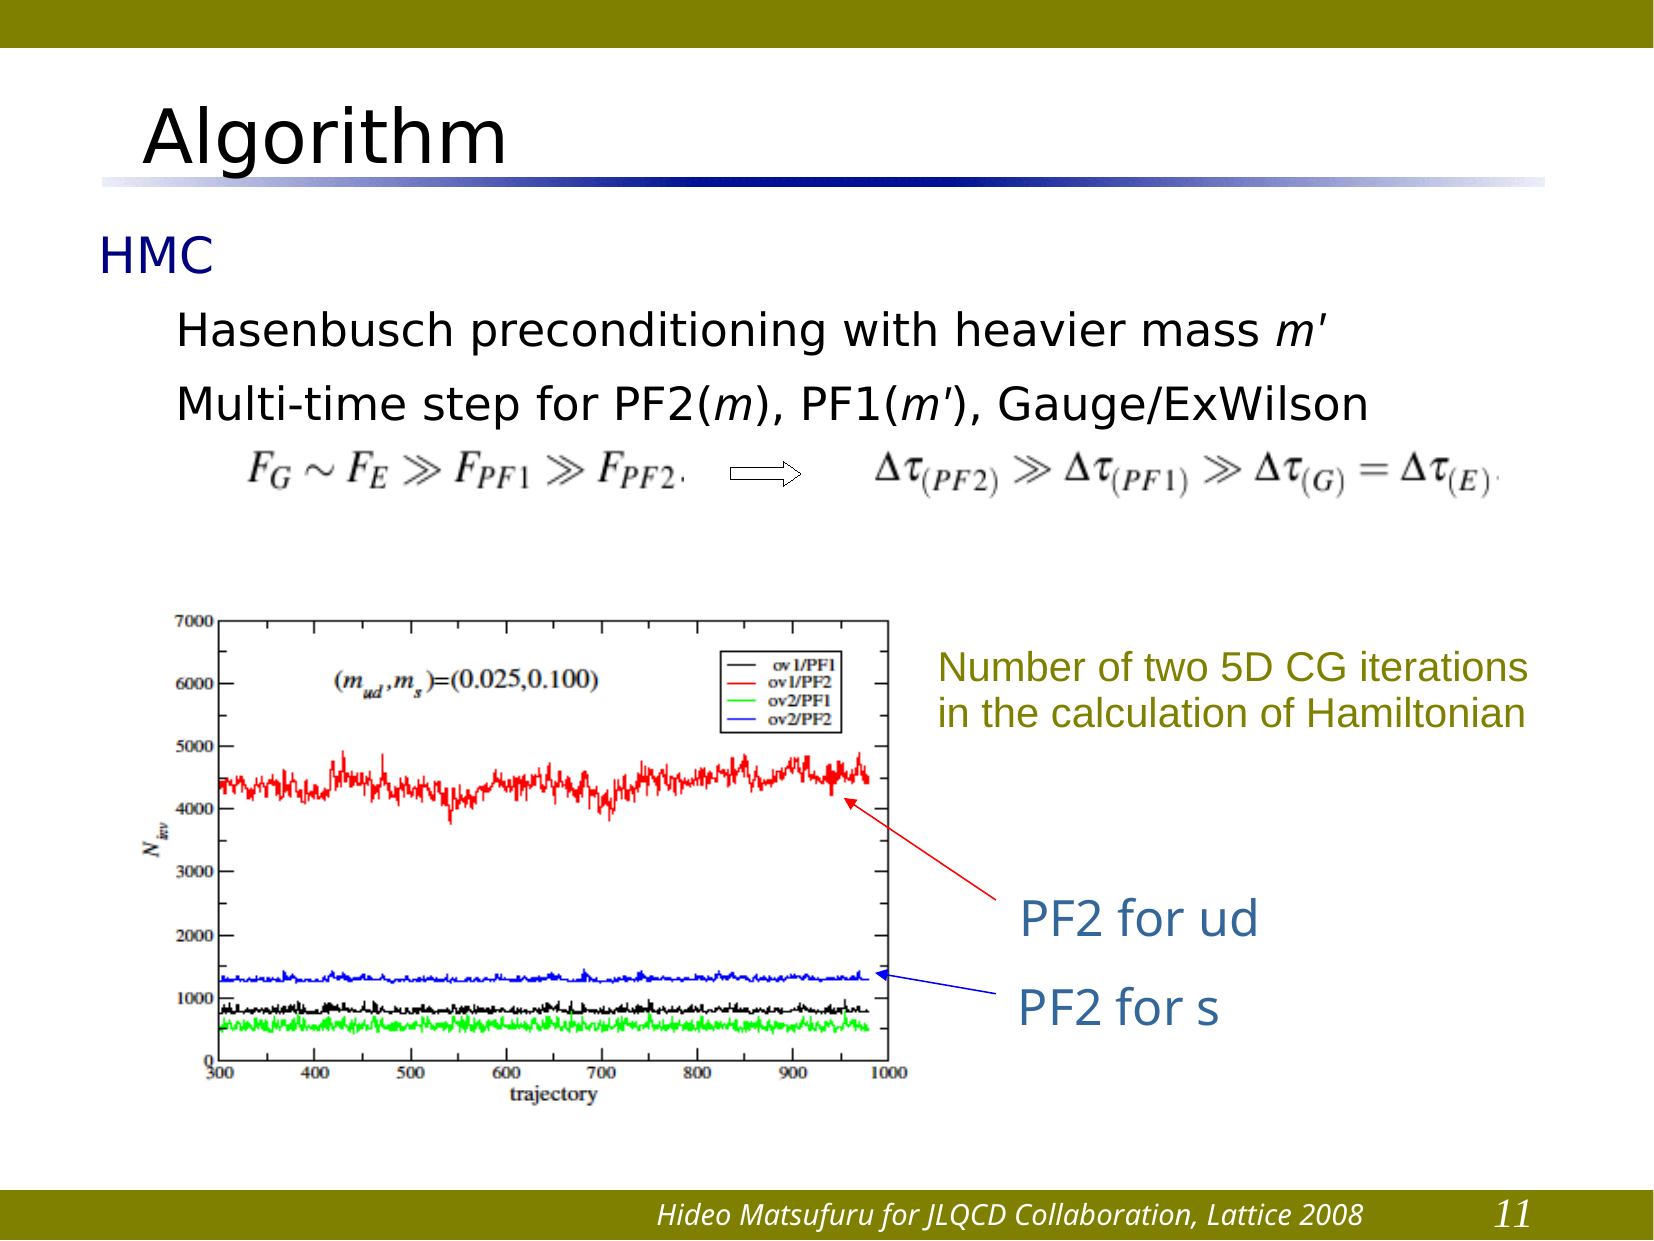

# Algorithm
HMC
Hasenbusch preconditioning with heavier mass m'
Multi-time step for PF2(m), PF1(m'), Gauge/ExWilson
Number of two 5D CG iterations
in the calculation of Hamiltonian
PF2 for ud
PF2 for s